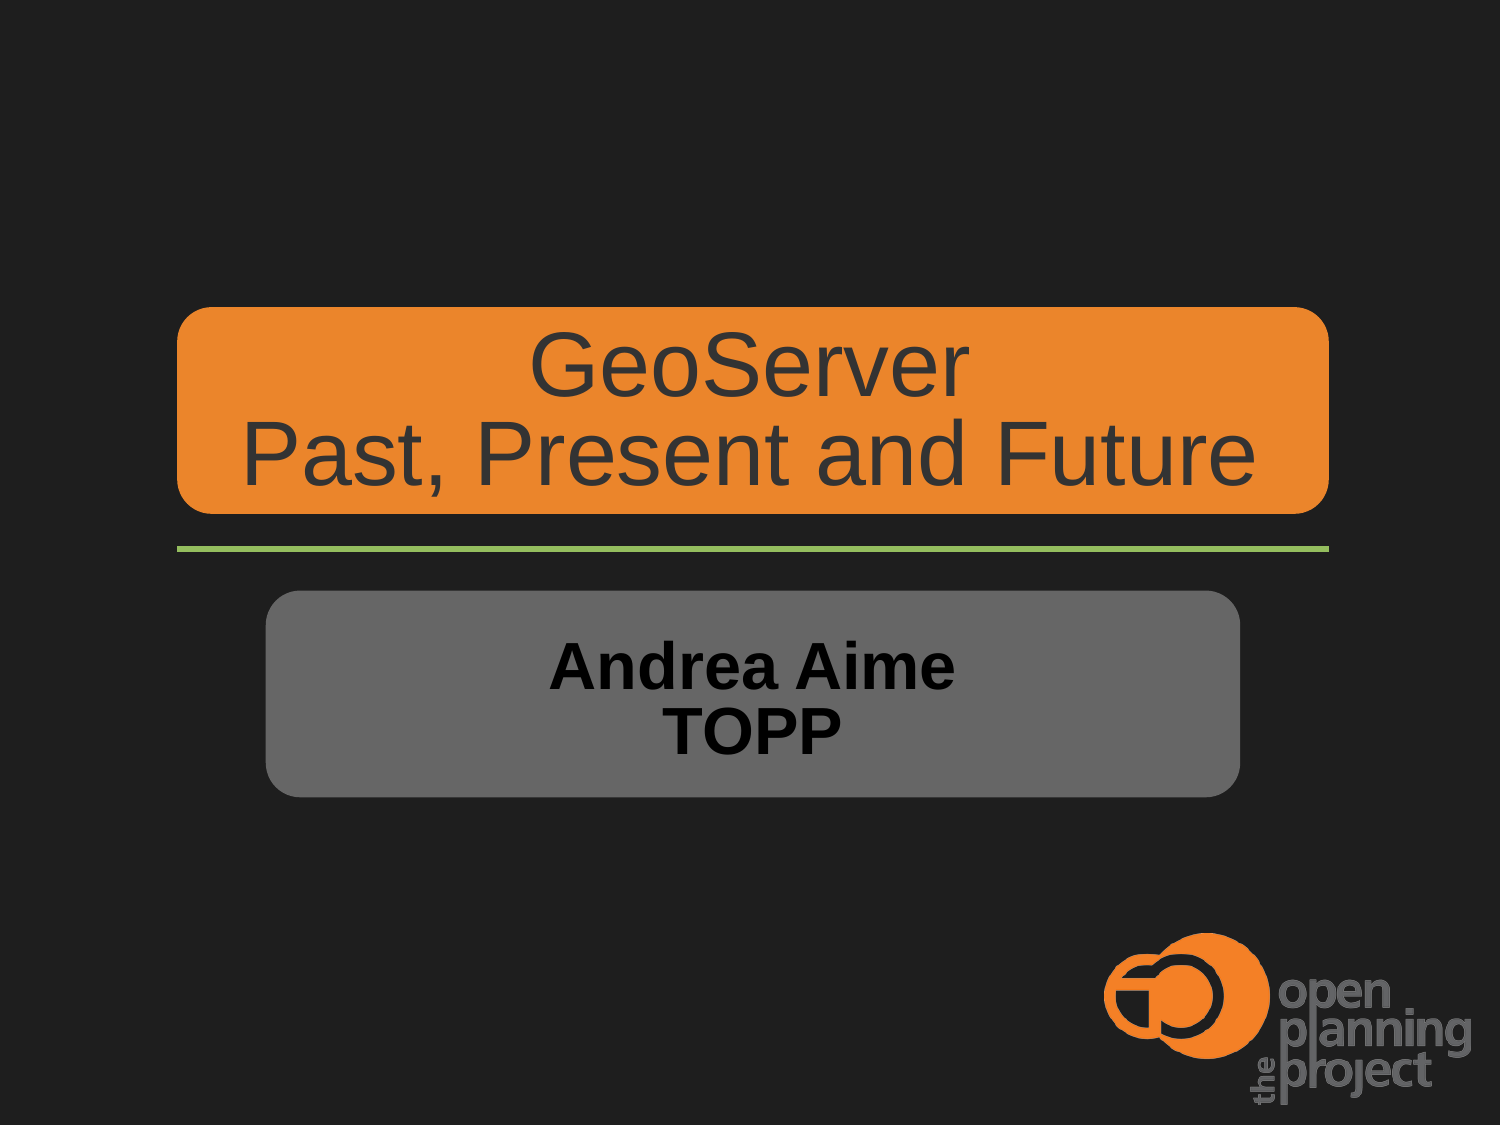

# GeoServer Past, Present and Future
Andrea Aime
TOPP